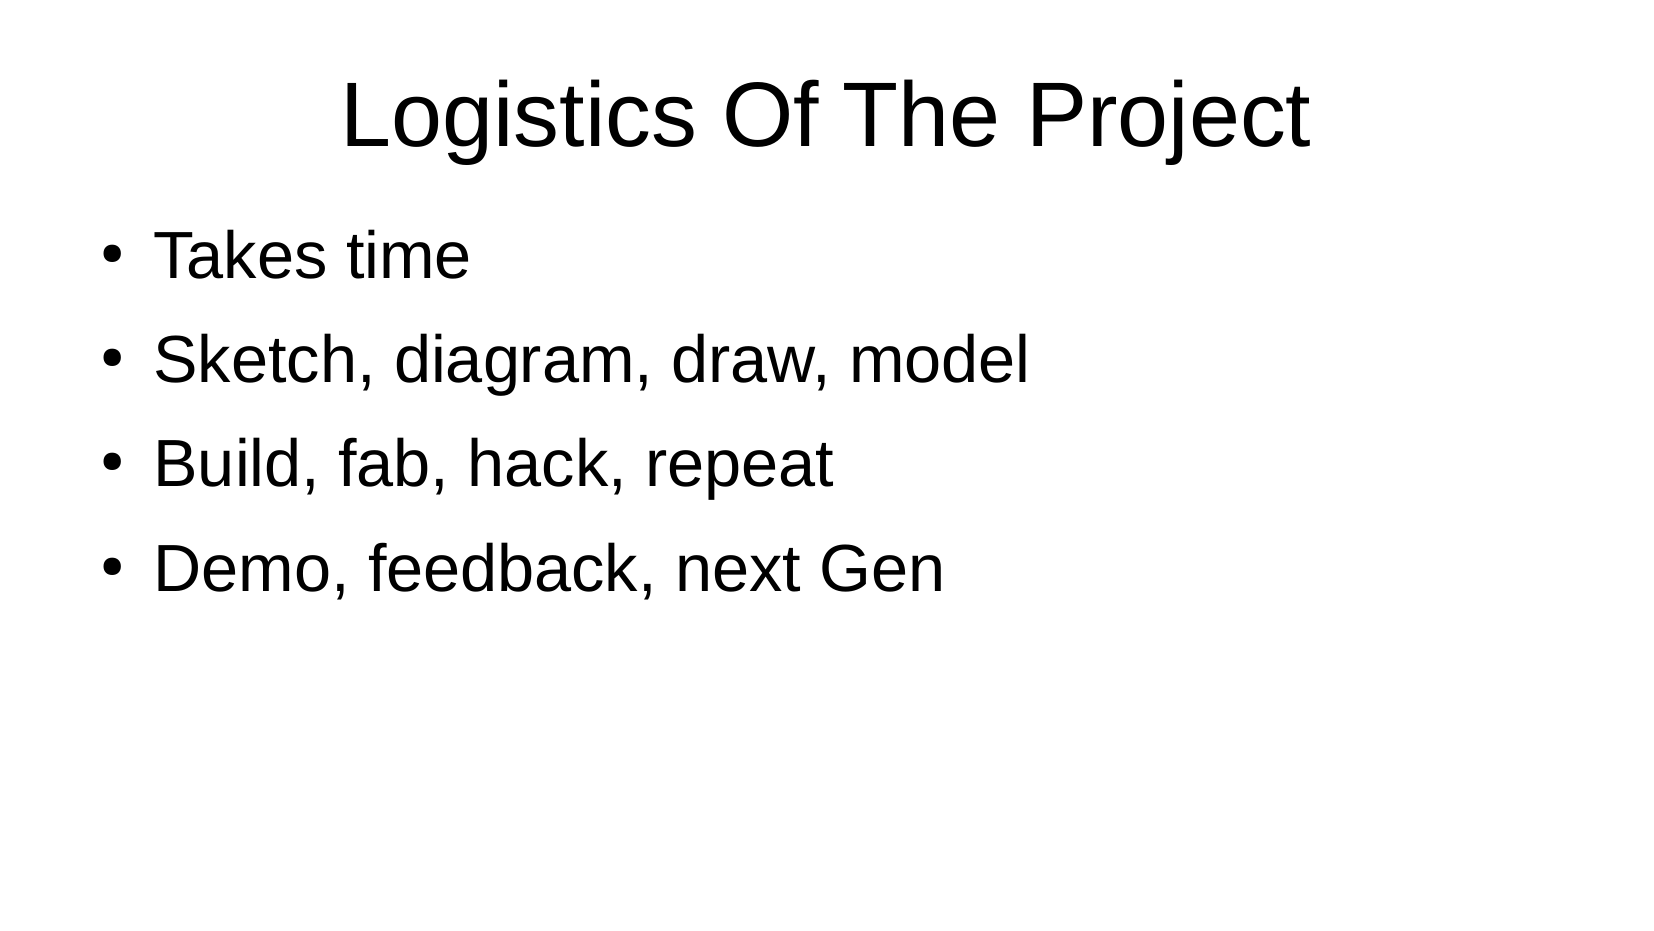

# Logistics Of The Project
Takes time
Sketch, diagram, draw, model
Build, fab, hack, repeat
Demo, feedback, next Gen